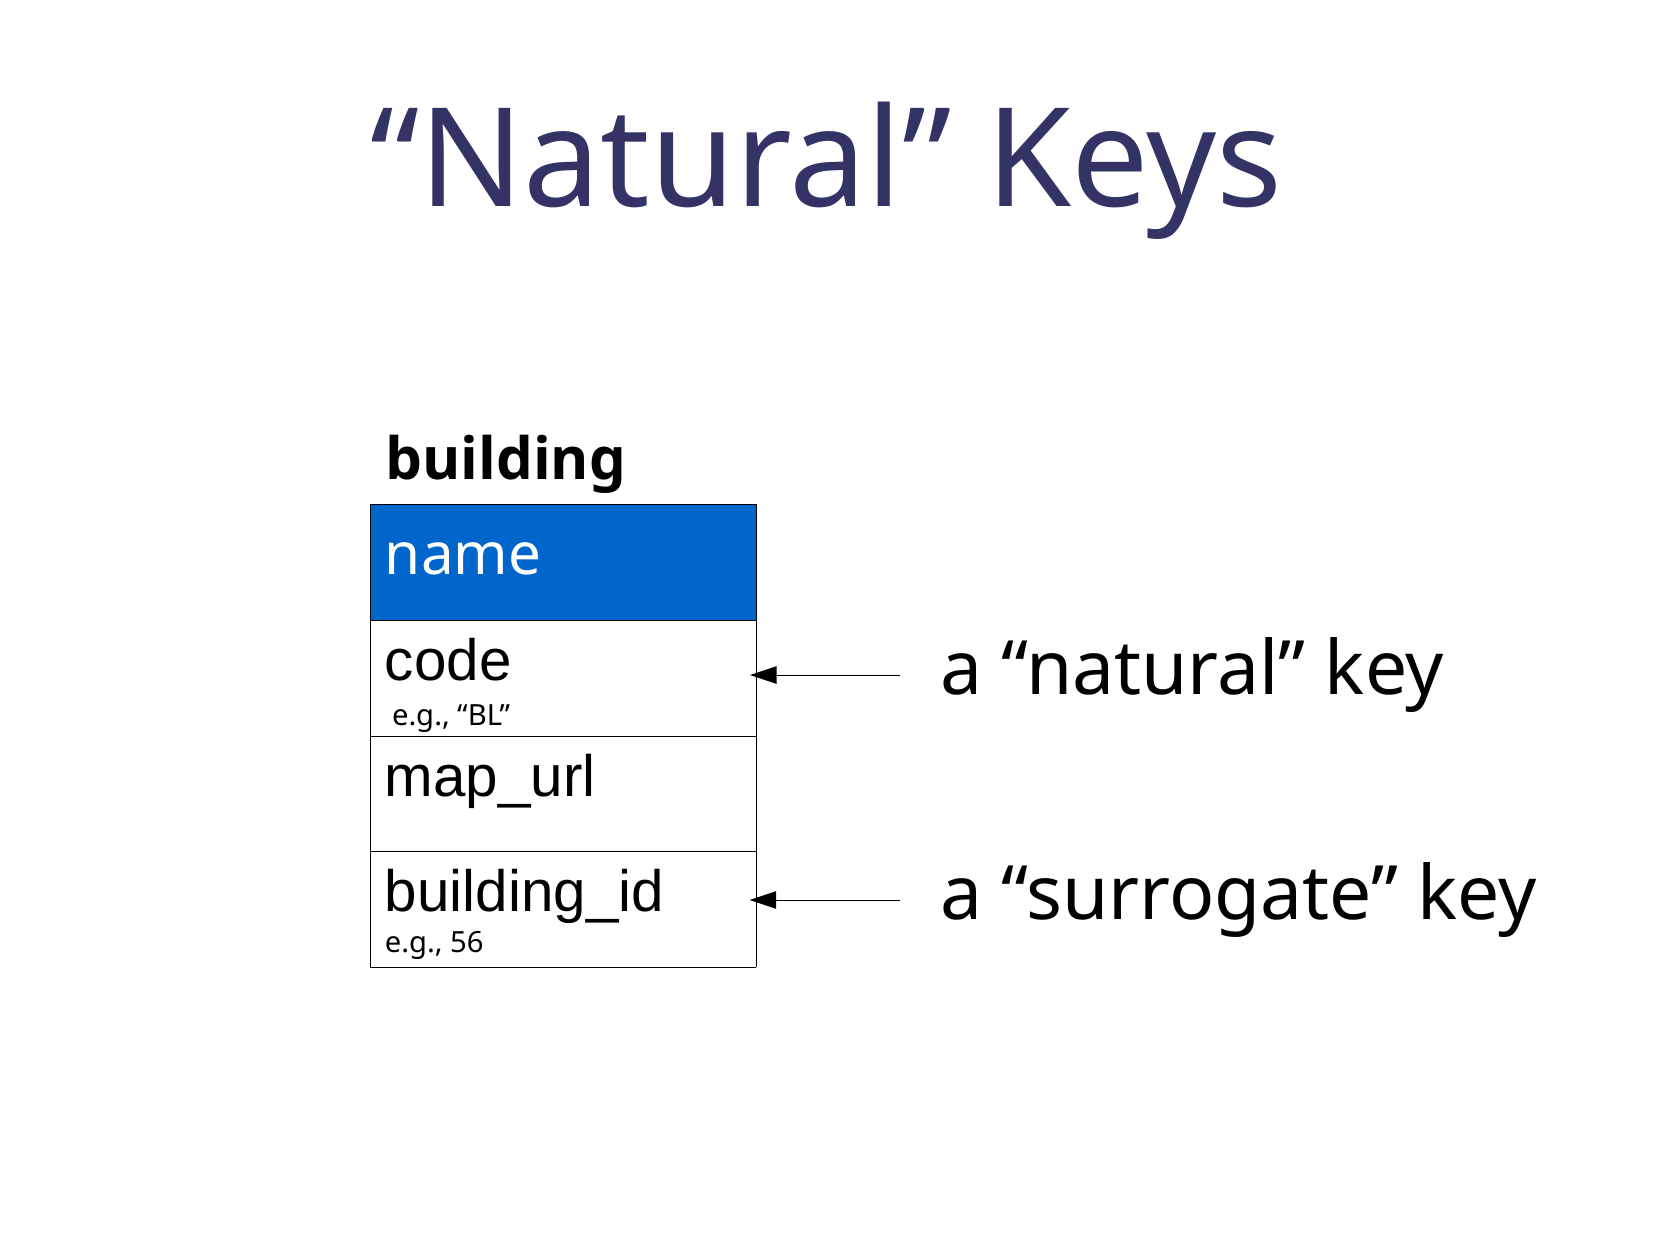

# “Natural” Keys
building
| name |
| --- |
| code |
| map\_url |
| building\_id |
a “natural” key
e.g., “BL”
a “surrogate” key
e.g., 56